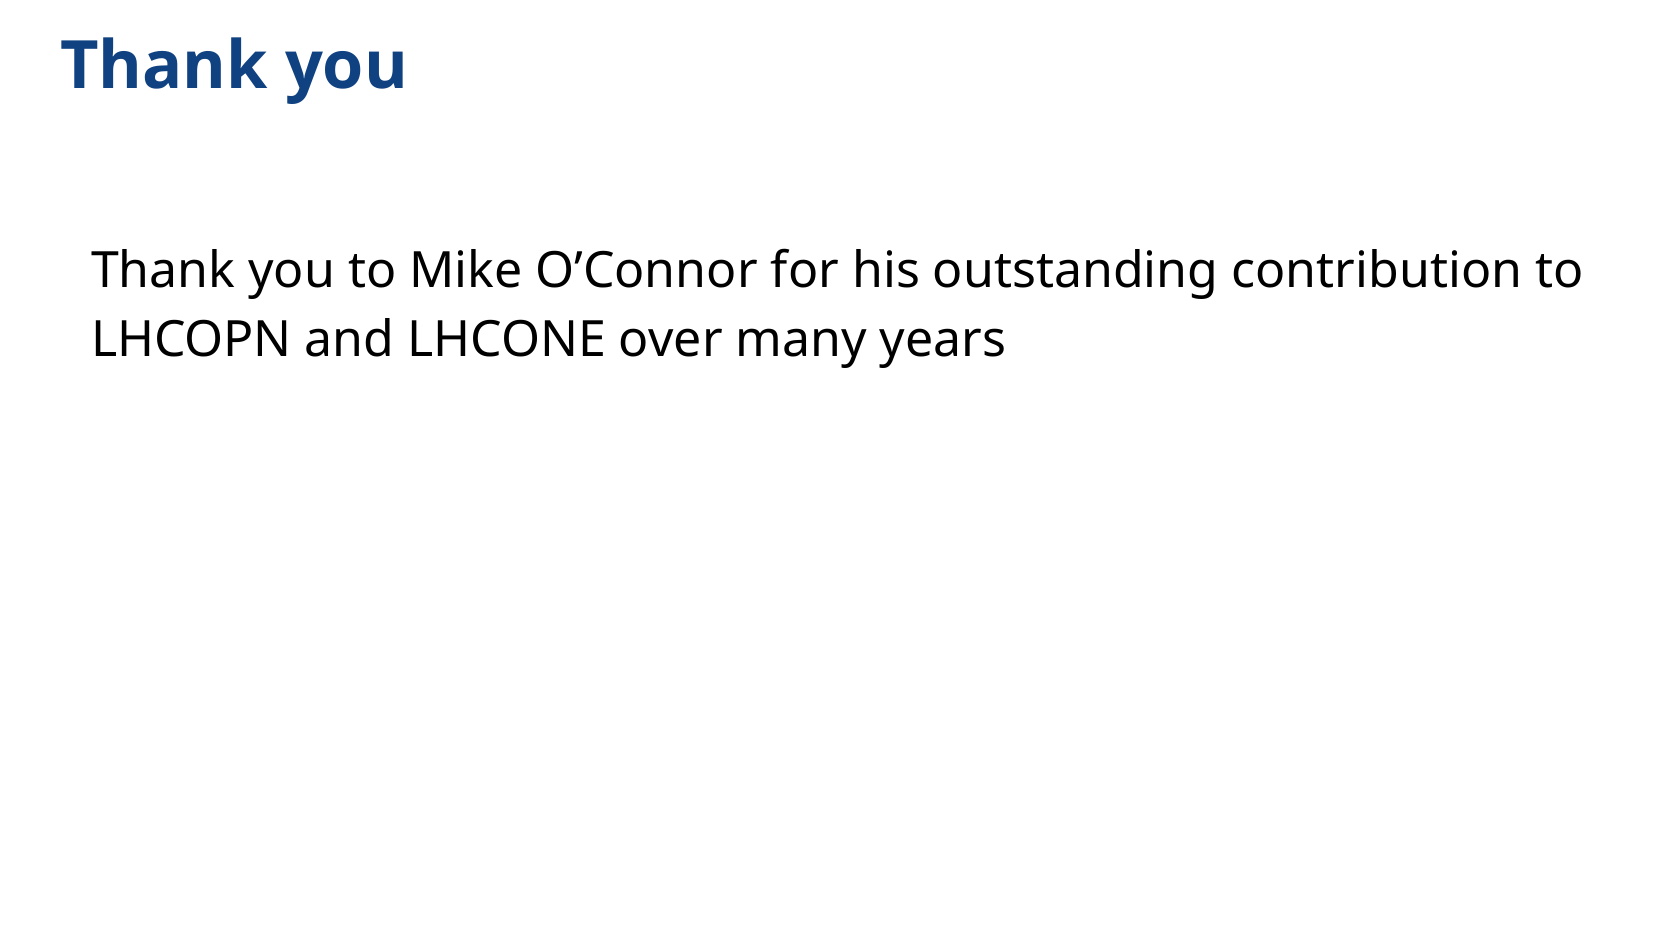

# Thank you
Thank you to Mike O’Connor for his outstanding contribution to LHCOPN and LHCONE over many years